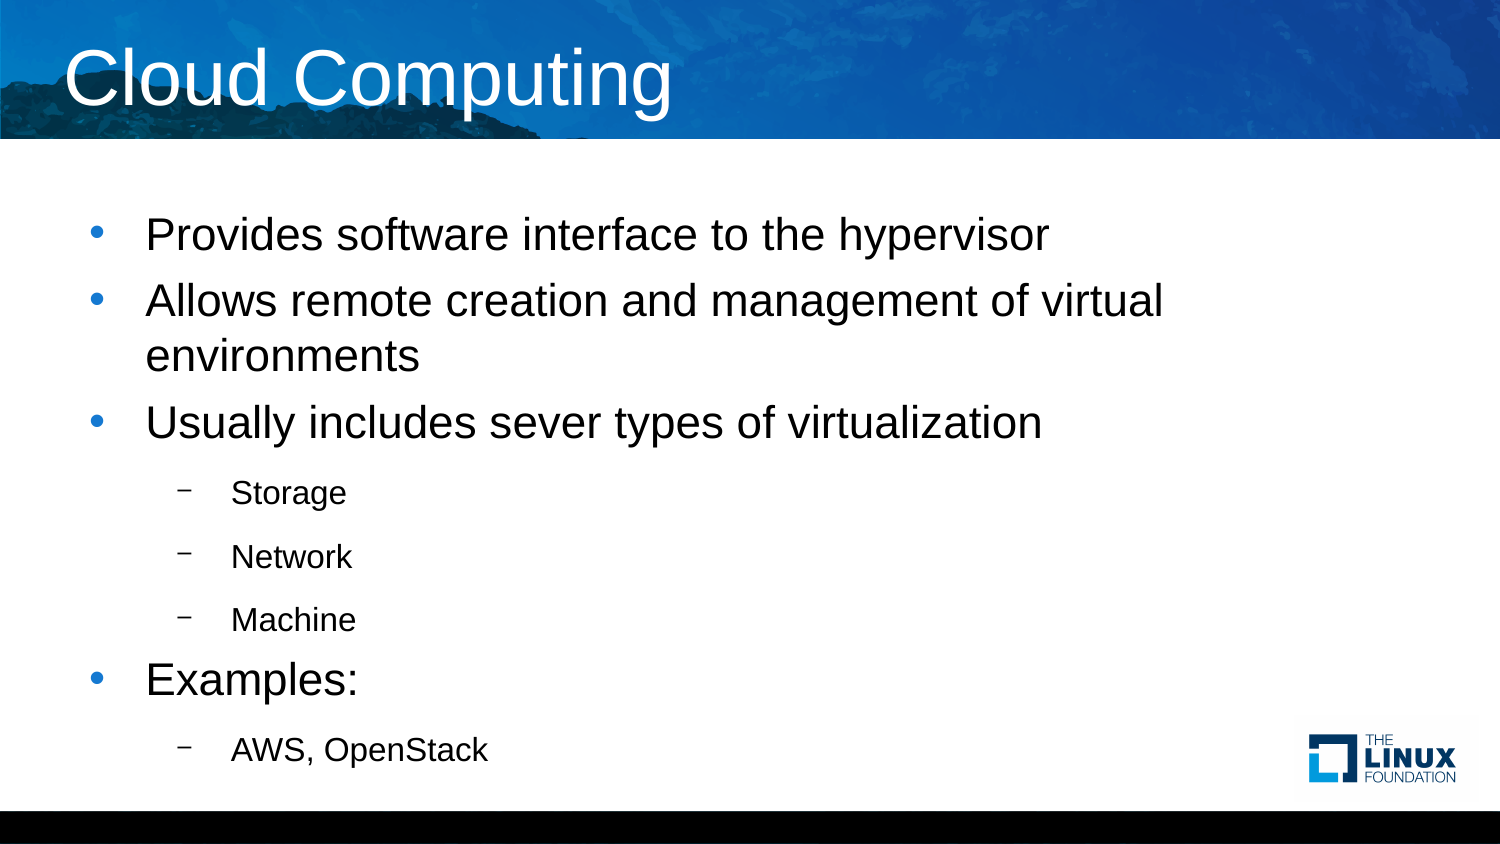

# Cloud Computing
Provides software interface to the hypervisor
Allows remote creation and management of virtual environments
Usually includes sever types of virtualization
Storage
Network
Machine
Examples:
AWS, OpenStack